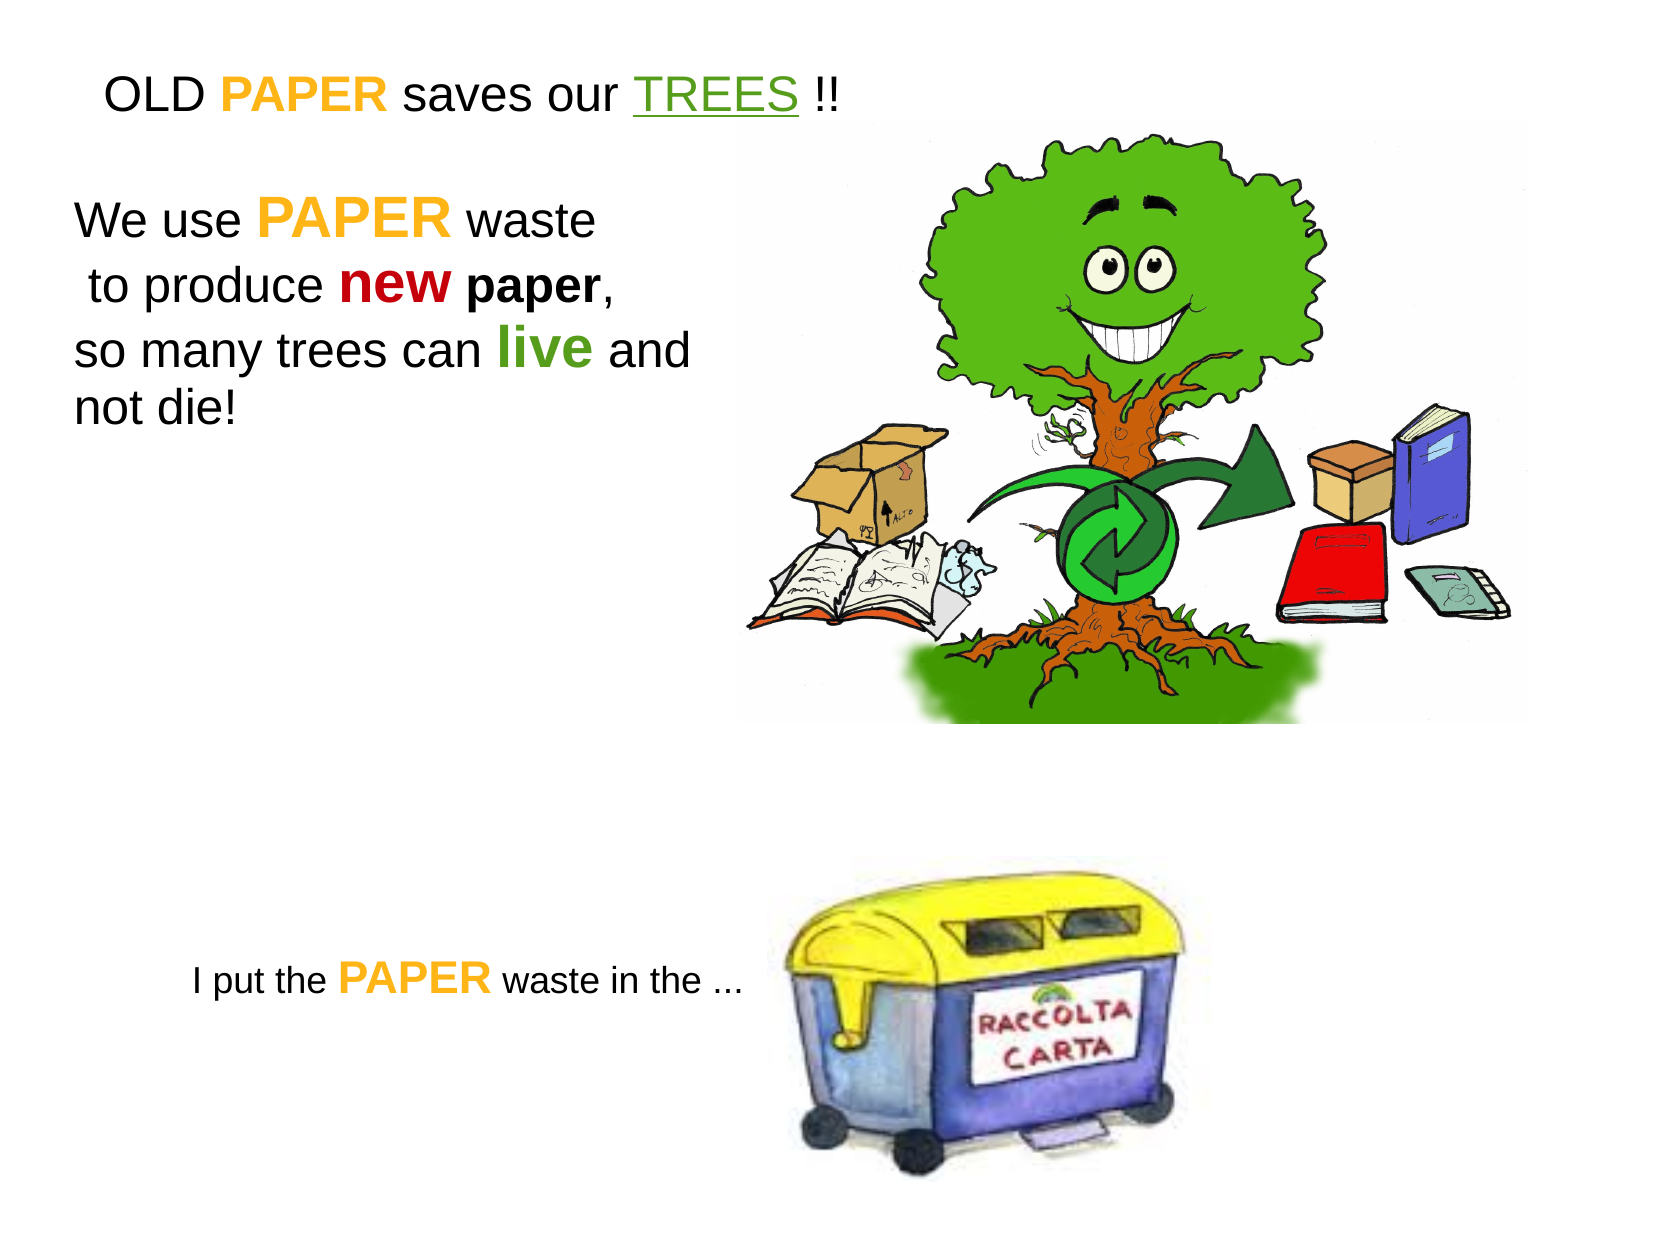

OLD PAPER saves our TREES !!
We use PAPER waste
 to produce new paper,
so many trees can live and not die!
I put the PAPER waste in the ...